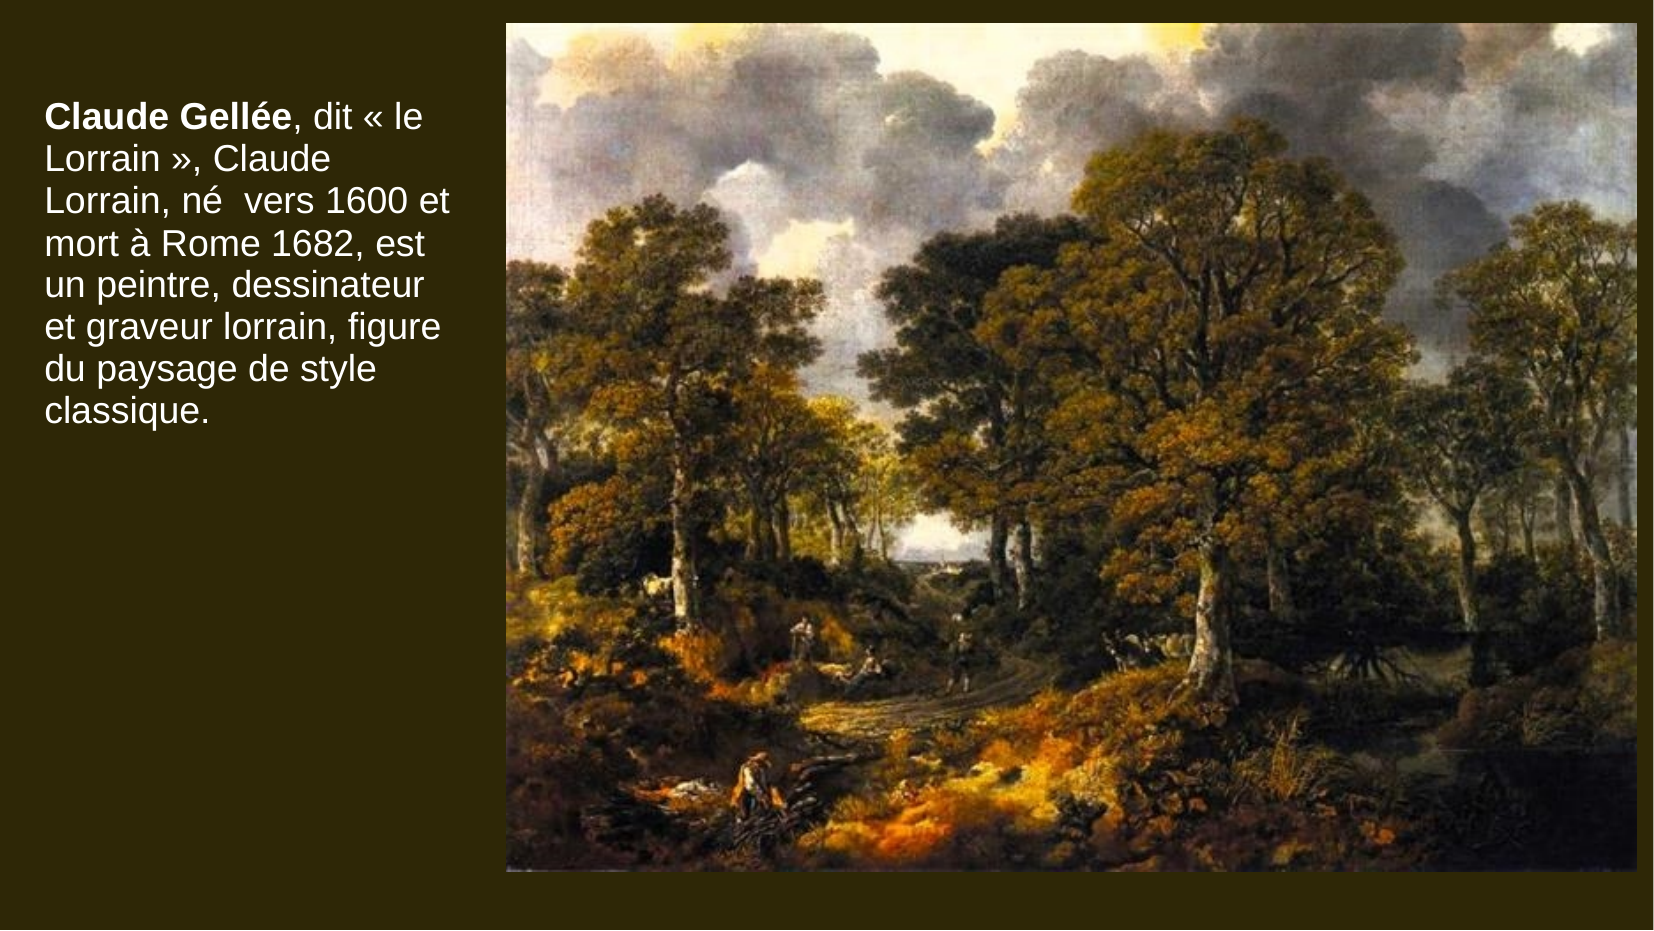

Claude Gellée, dit « le Lorrain », Claude Lorrain, né vers 1600 et mort à Rome 1682, est un peintre, dessinateur et graveur lorrain, figure du paysage de style classique.